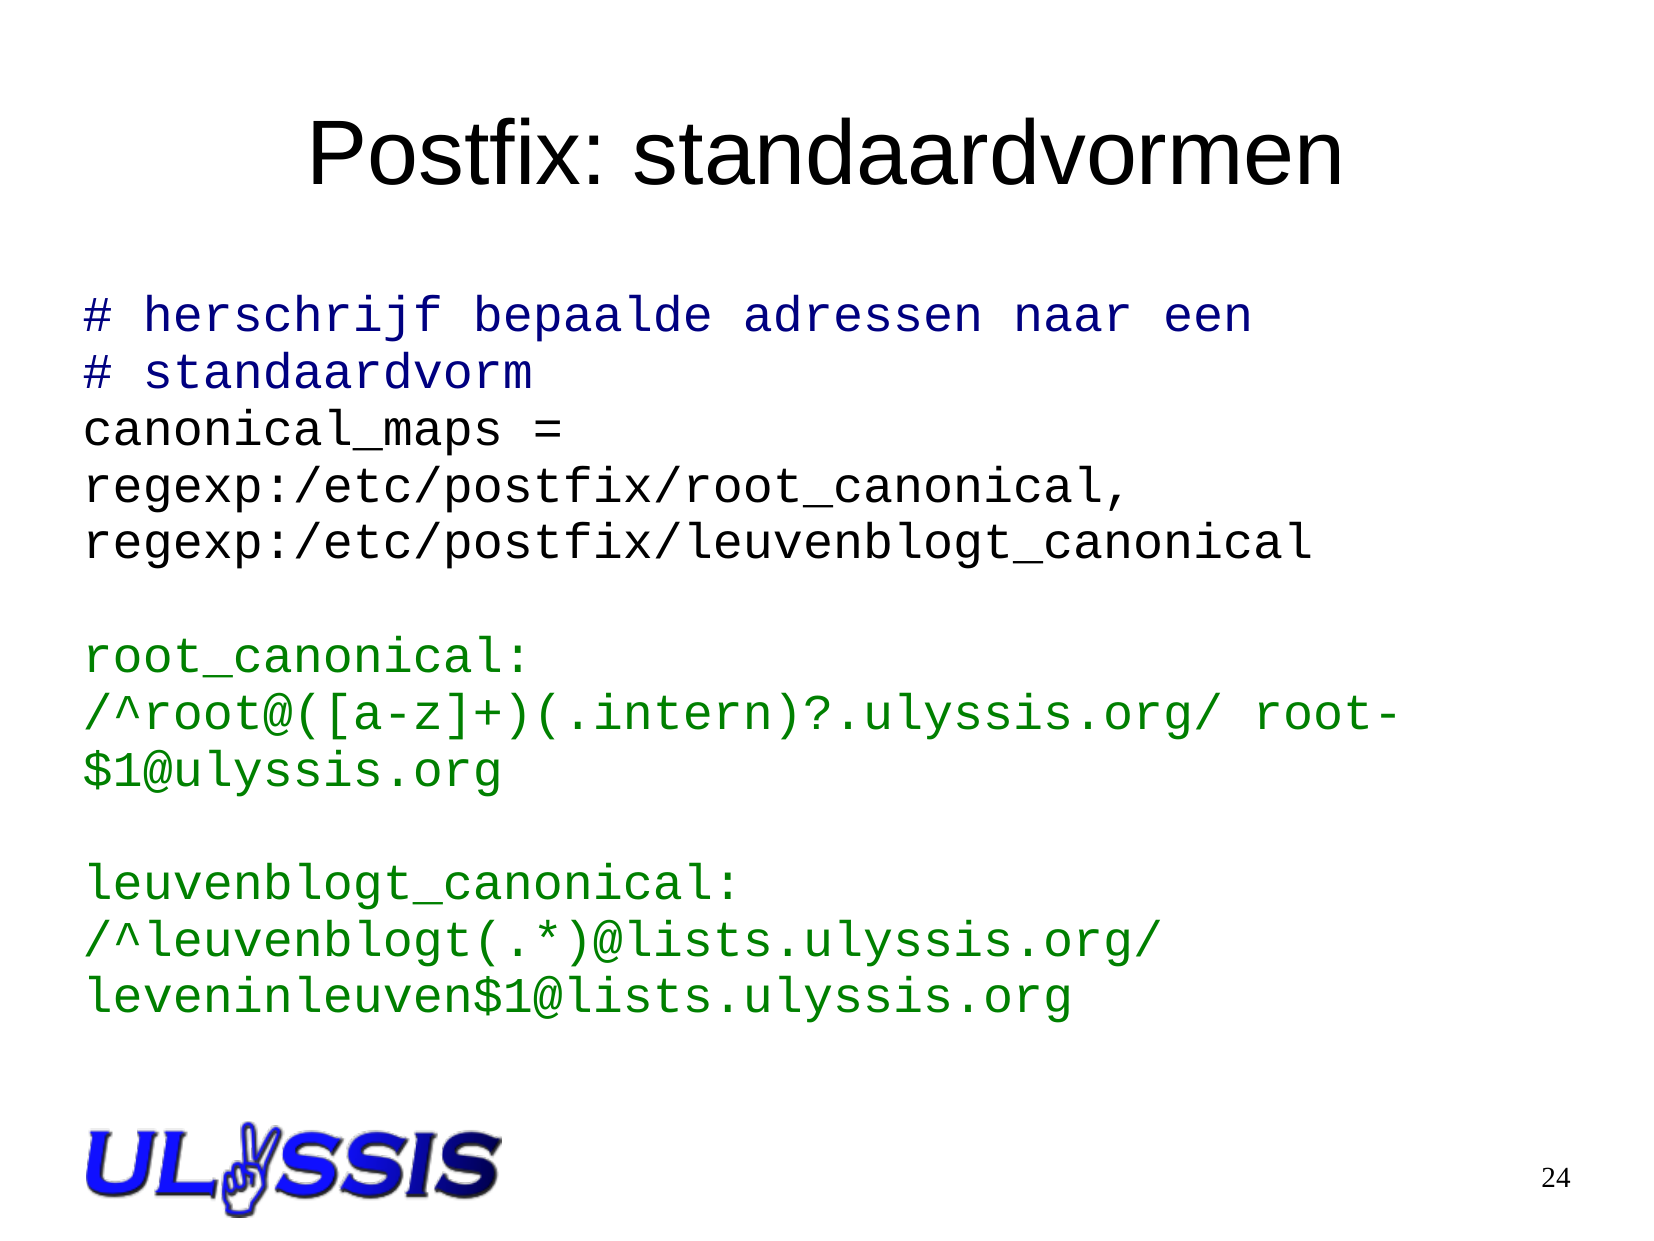

# Postfix: standaardvormen
# herschrijf bepaalde adressen naar een
# standaardvorm
canonical_maps = regexp:/etc/postfix/root_canonical, regexp:/etc/postfix/leuvenblogt_canonical
root_canonical:
/^root@([a-z]+)(.intern)?.ulyssis.org/ root-$1@ulyssis.org
leuvenblogt_canonical:
/^leuvenblogt(.*)@lists.ulyssis.org/ leveninleuven$1@lists.ulyssis.org
24